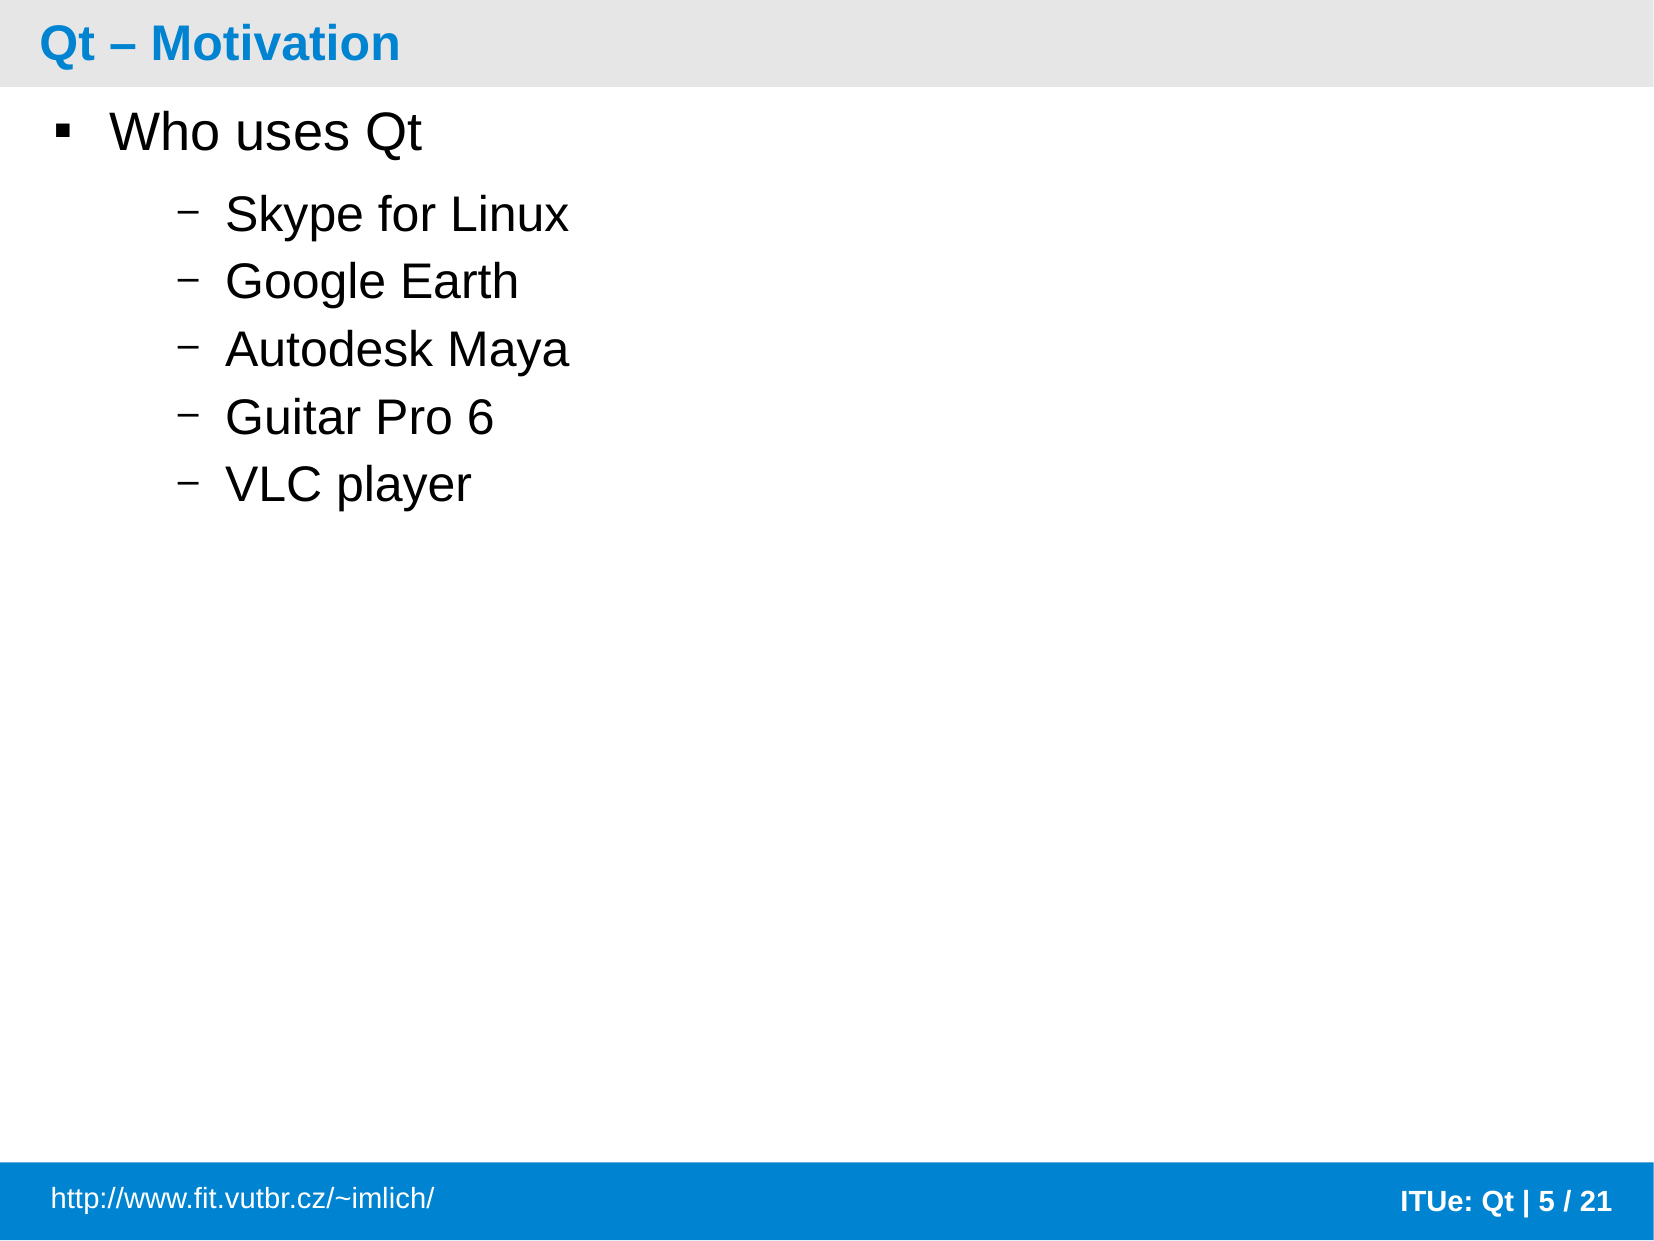

# Qt – Motivation
Who uses Qt
Skype for Linux
Google Earth
Autodesk Maya
Guitar Pro 6
VLC player